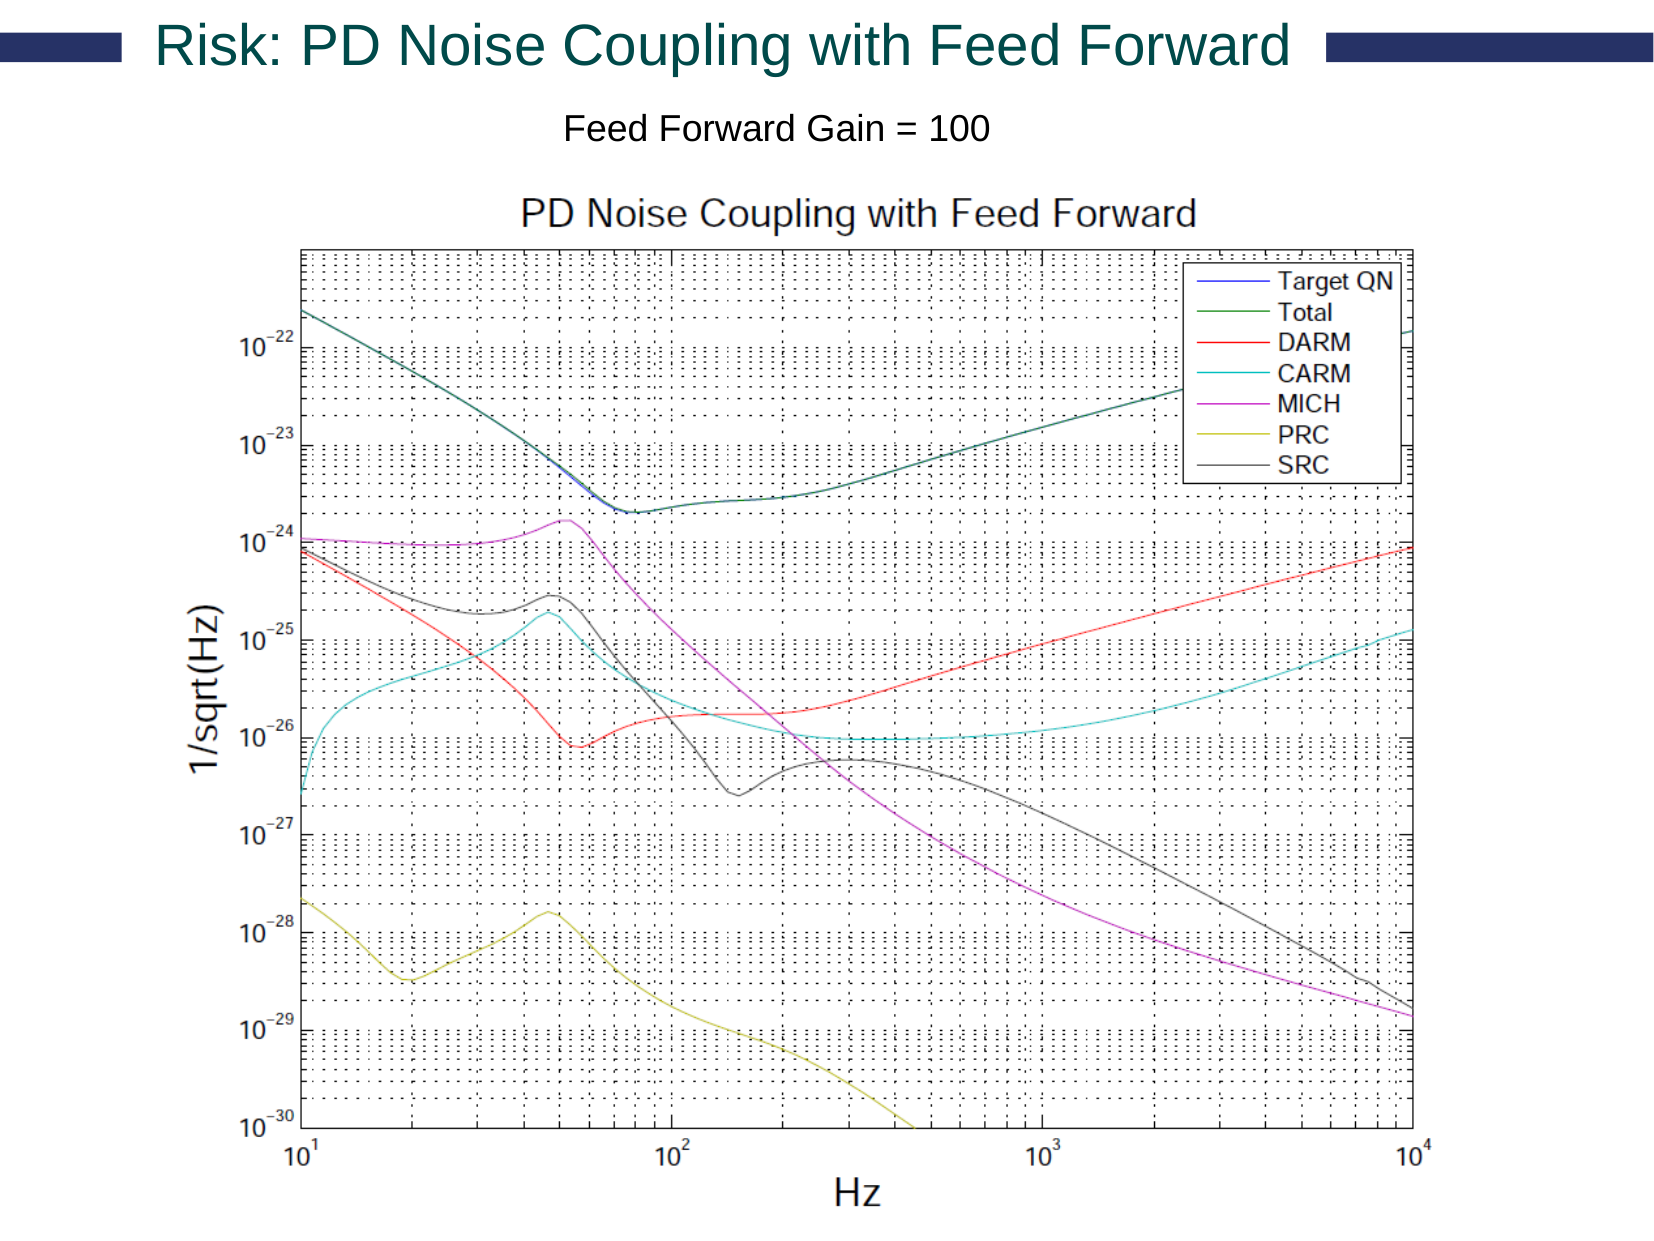

# Risk: PD Noise Coupling with Feed Forward
Feed Forward Gain = 100